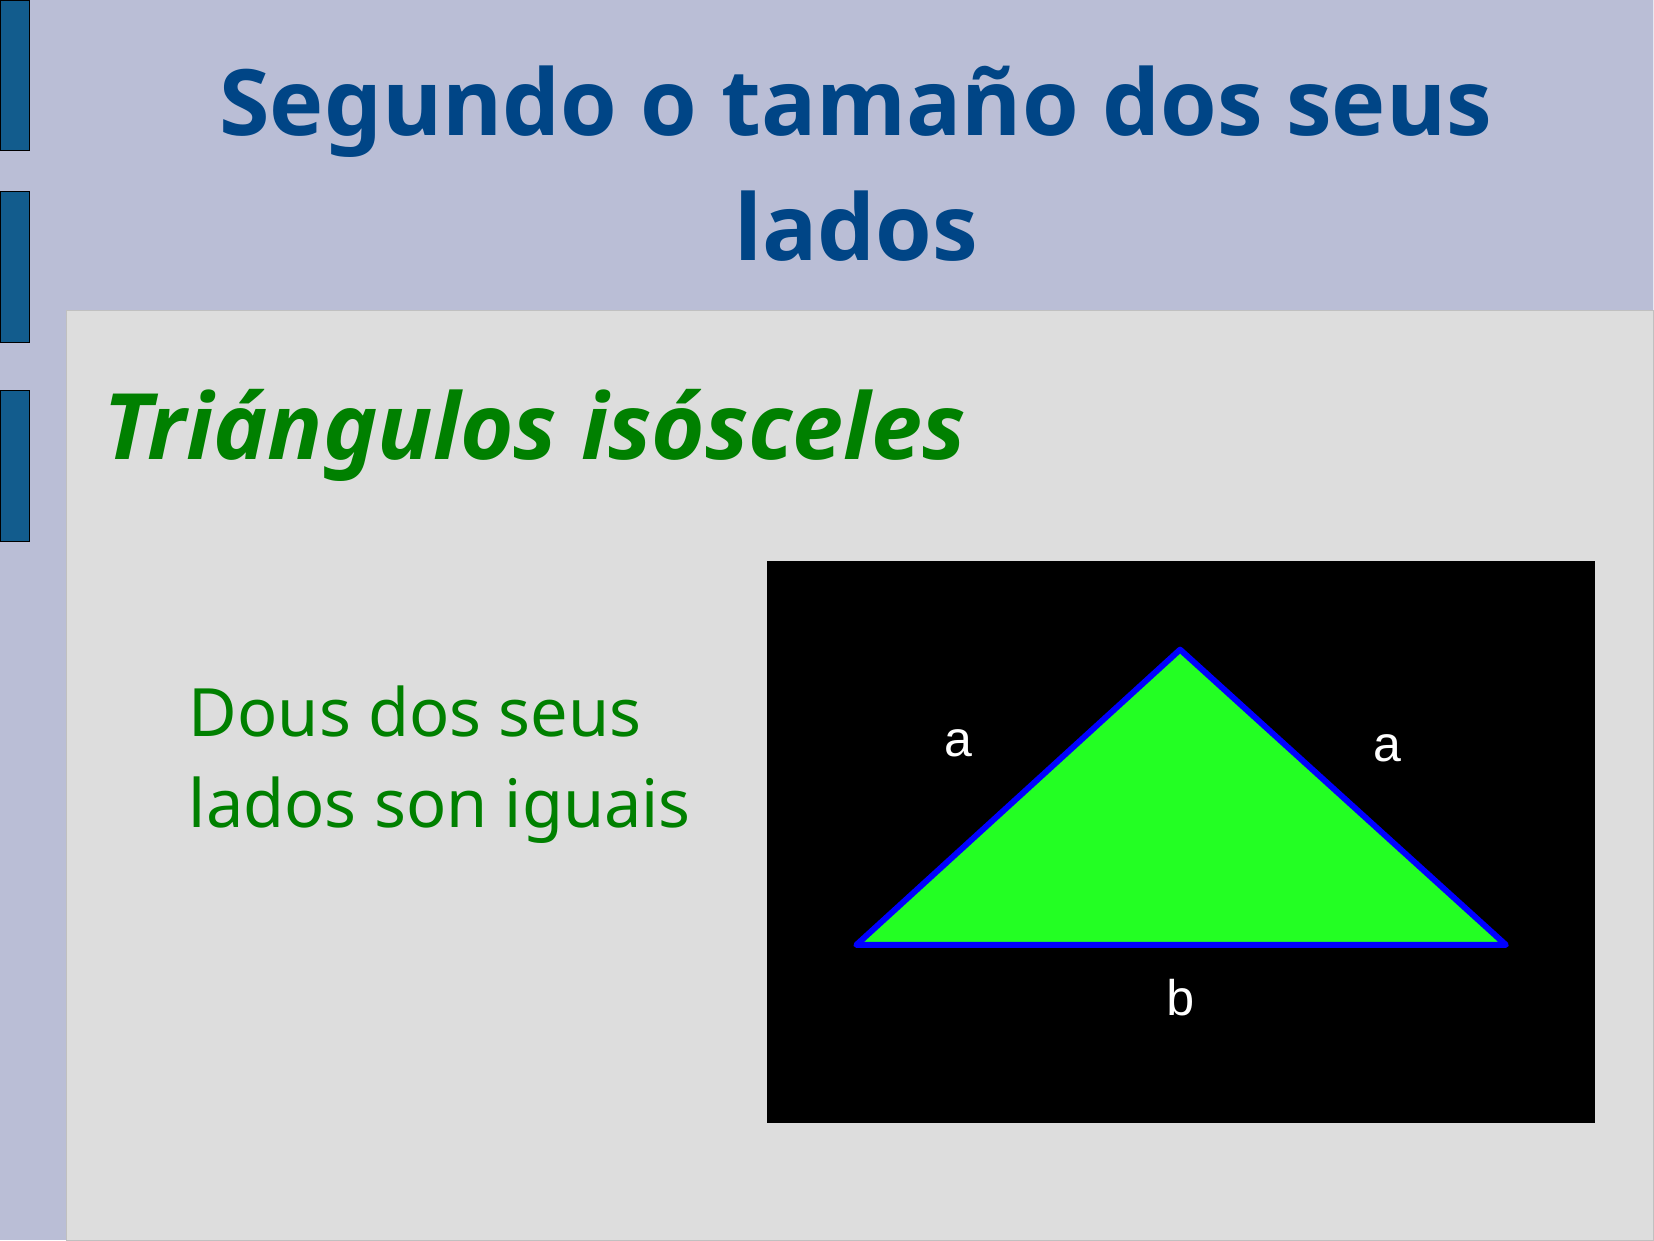

# Segundo o tamaño dos seus lados
Triángulos isósceles
Dous dos seus lados son iguais
a
a
b